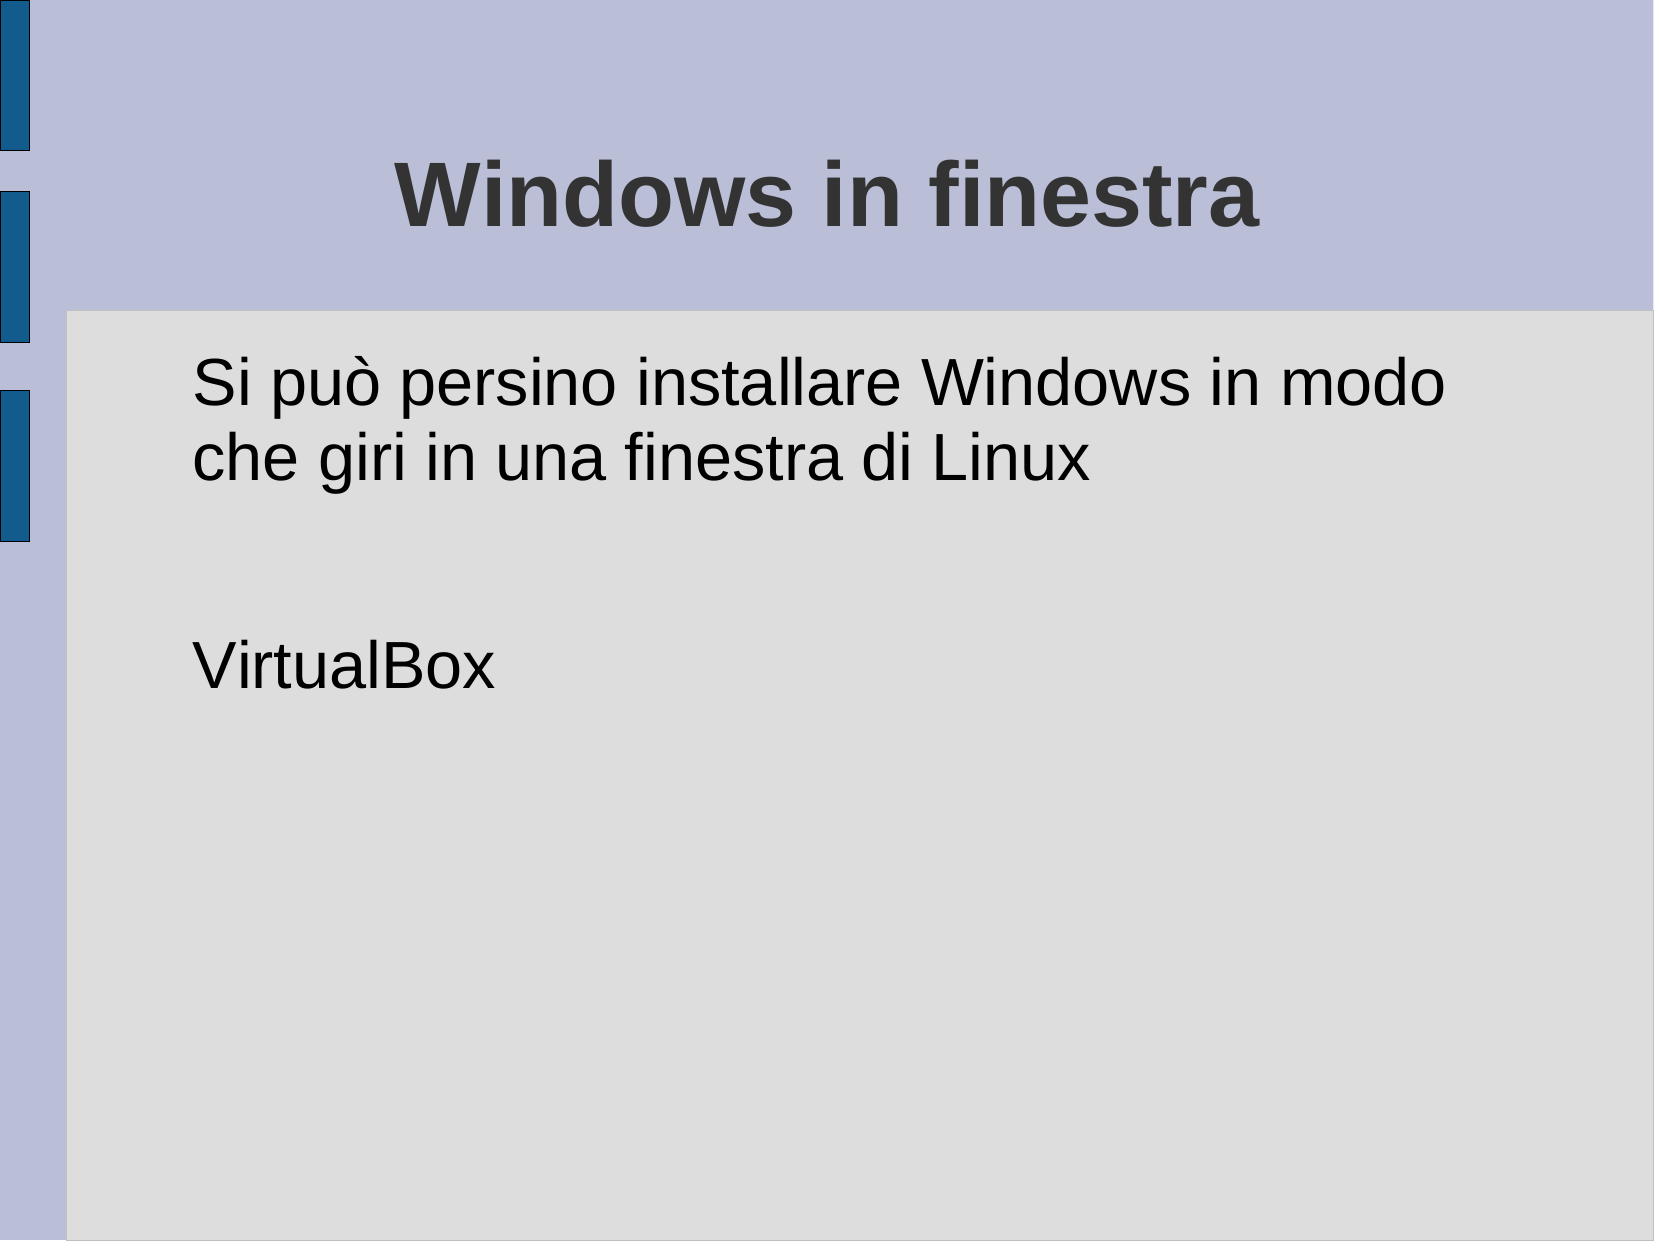

# Windows in finestra
Si può persino installare Windows in modo che giri in una finestra di Linux
VirtualBox